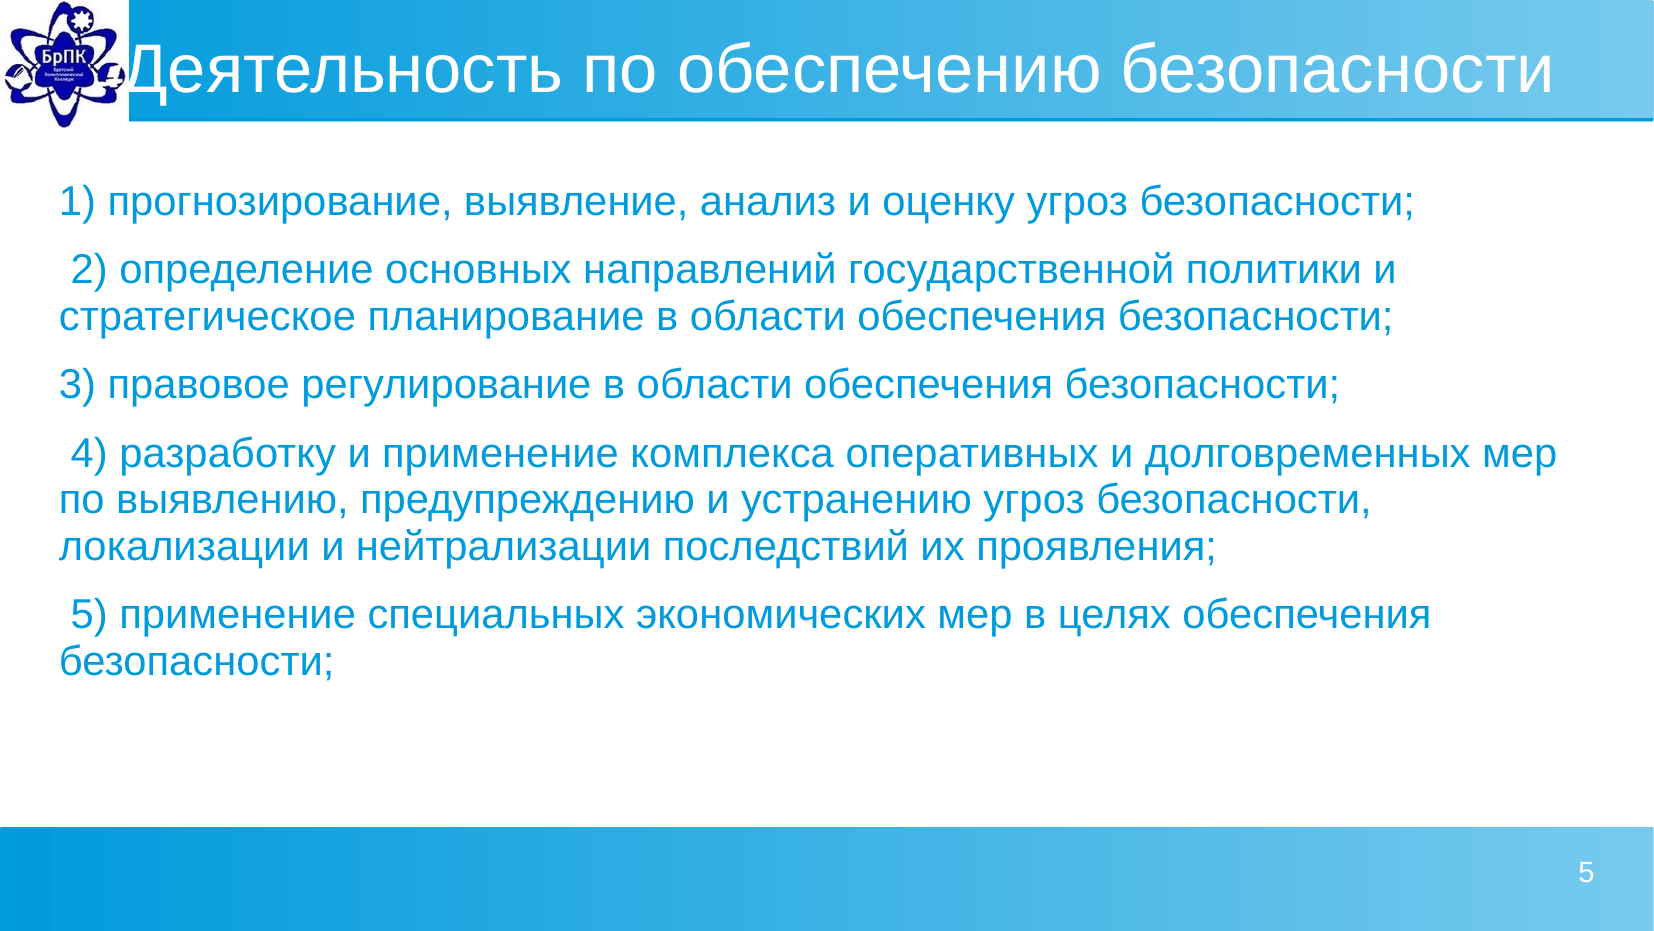

# Деятельность по обеспечению безопасности
1) прогнозирование, выявление, анализ и оценку угроз безопасности;
 2) определение основных направлений государственной политики и стратегическое планирование в области обеспечения безопасности;
3) правовое регулирование в области обеспечения безопасности;
 4) разработку и применение комплекса оперативных и долговременных мер по выявлению, предупреждению и устранению угроз безопасности, локализации и нейтрализации последствий их проявления;
 5) применение специальных экономических мер в целях обеспечения безопасности;
5